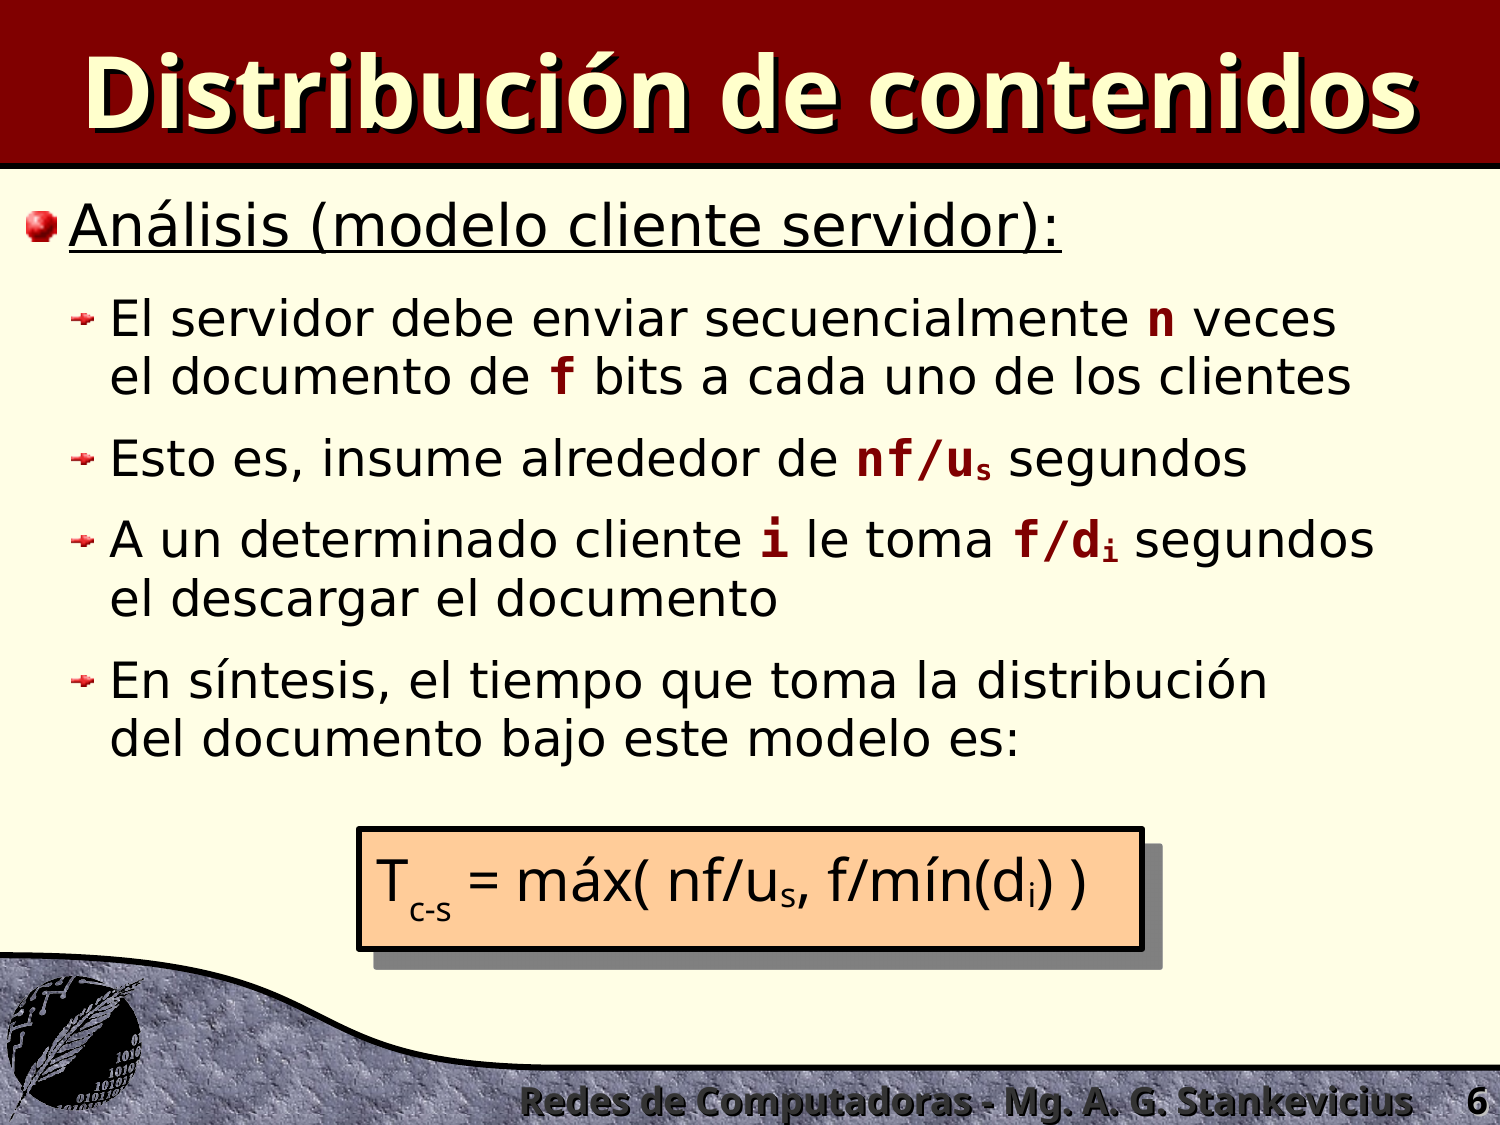

# Distribución de contenidos
Análisis (modelo cliente servidor):
El servidor debe enviar secuencialmente n veces
el documento de f bits a cada uno de los clientes
Esto es, insume alrededor de nf/us segundos
A un determinado cliente i le toma f/di segundos
el descargar el documento
En síntesis, el tiempo que toma la distribución
del documento bajo este modelo es:
Tc-s = máx( nf/us, f/mín(di) )
6